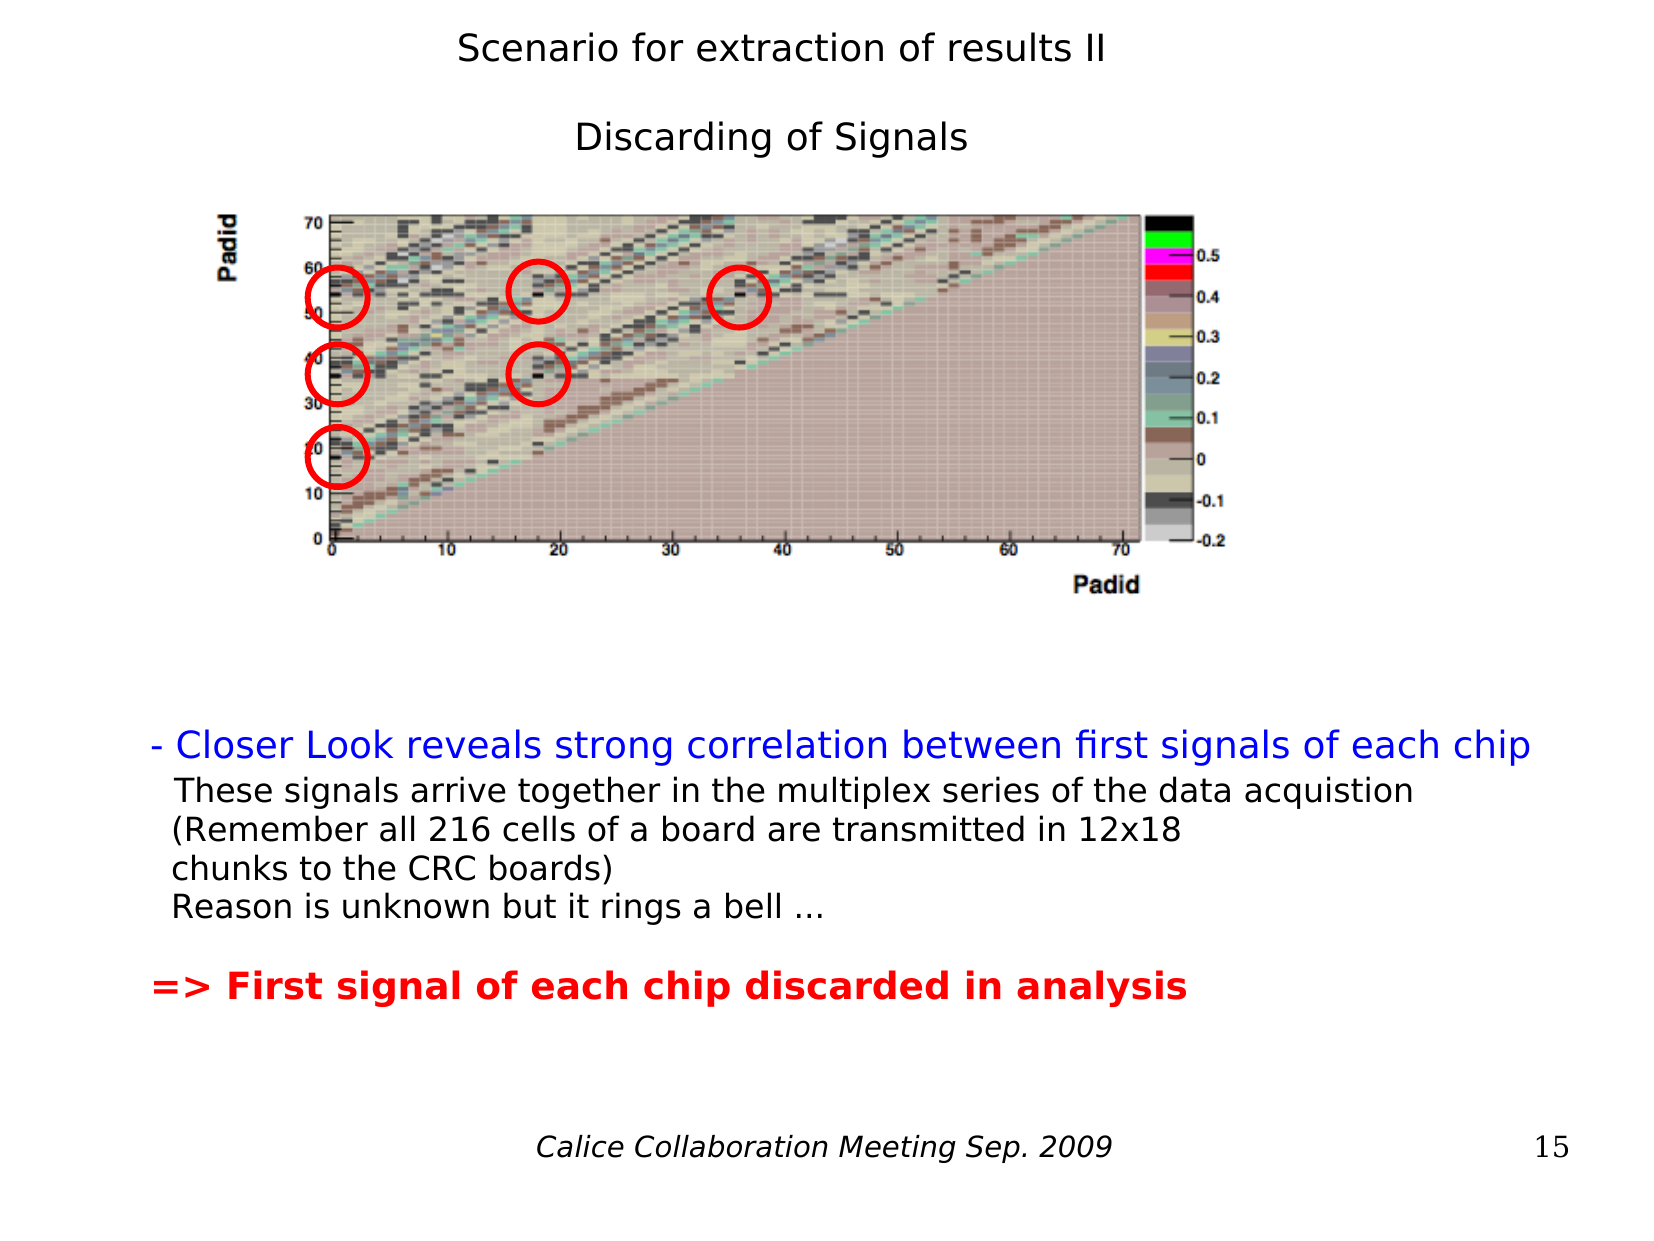

Scenario for extraction of results II
Discarding of Signals
- Closer Look reveals strong correlation between first signals of each chip
 These signals arrive together in the multiplex series of the data acquistion
 (Remember all 216 cells of a board are transmitted in 12x18
 chunks to the CRC boards)
 Reason is unknown but it rings a bell ...
=> First signal of each chip discarded in analysis
15